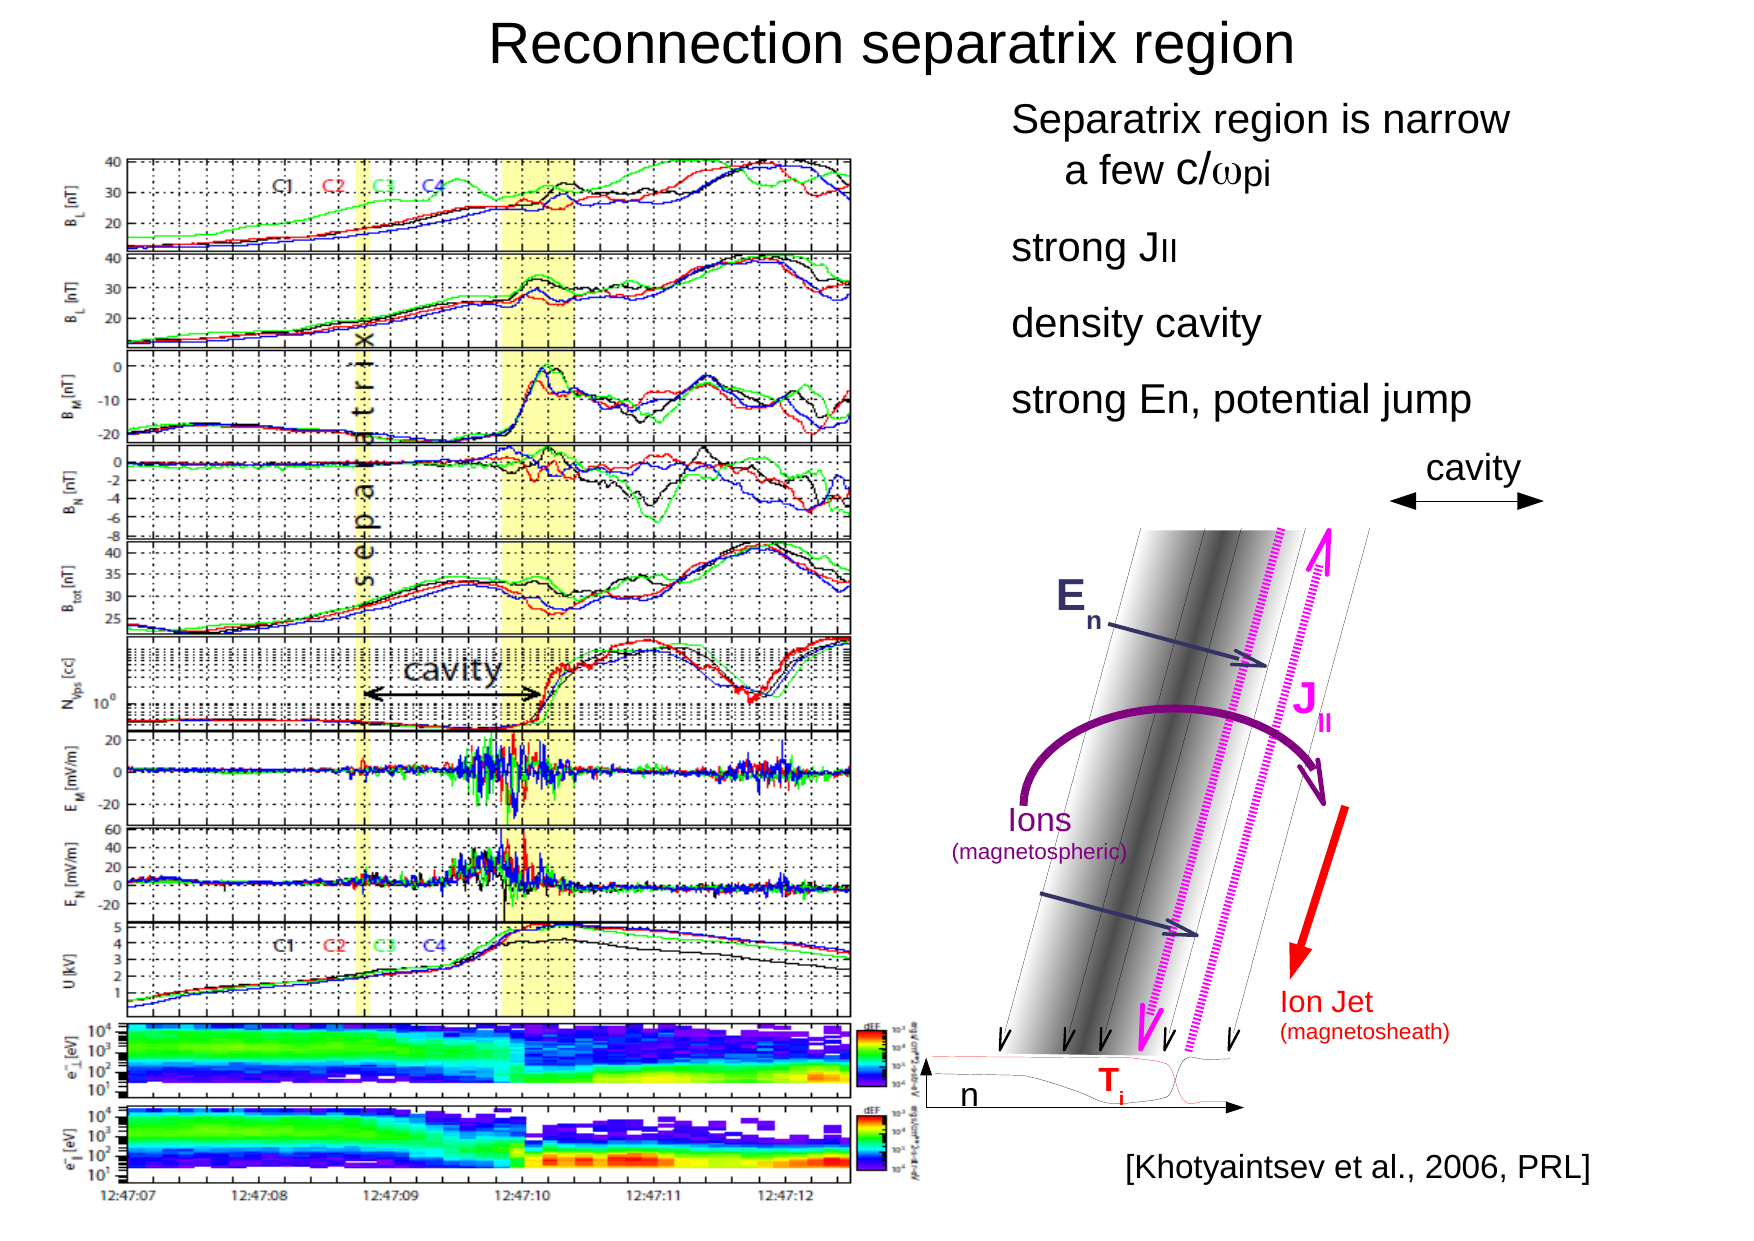

Reconnection separatrix region
Separatrix region is narrow
a few c/wpi
strong JII
density cavity
strong En, potential jump
cavity
[Khotyaintsev et al., 2006, PRL]